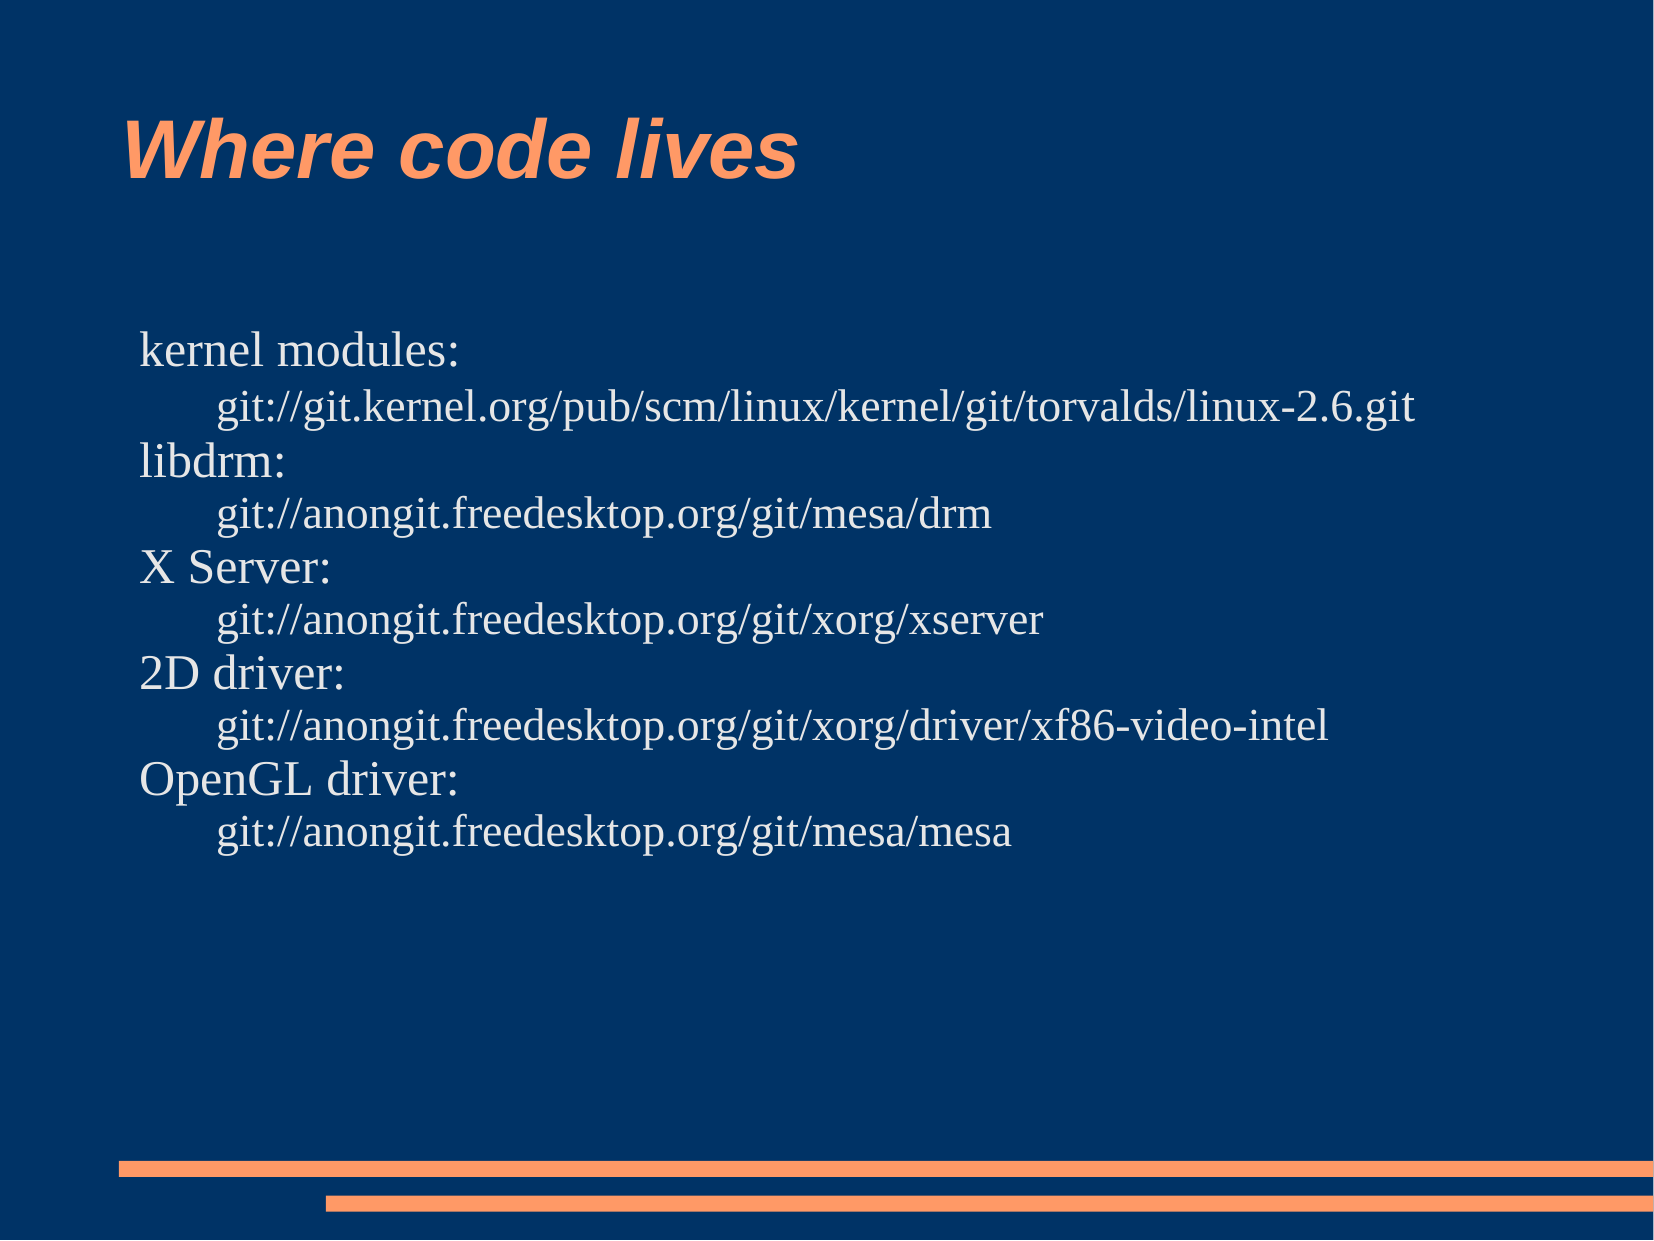

# Where code lives
kernel modules:
git://git.kernel.org/pub/scm/linux/kernel/git/torvalds/linux-2.6.git
libdrm:
git://anongit.freedesktop.org/git/mesa/drm
X Server:
git://anongit.freedesktop.org/git/xorg/xserver
2D driver:
git://anongit.freedesktop.org/git/xorg/driver/xf86-video-intel
OpenGL driver:
git://anongit.freedesktop.org/git/mesa/mesa